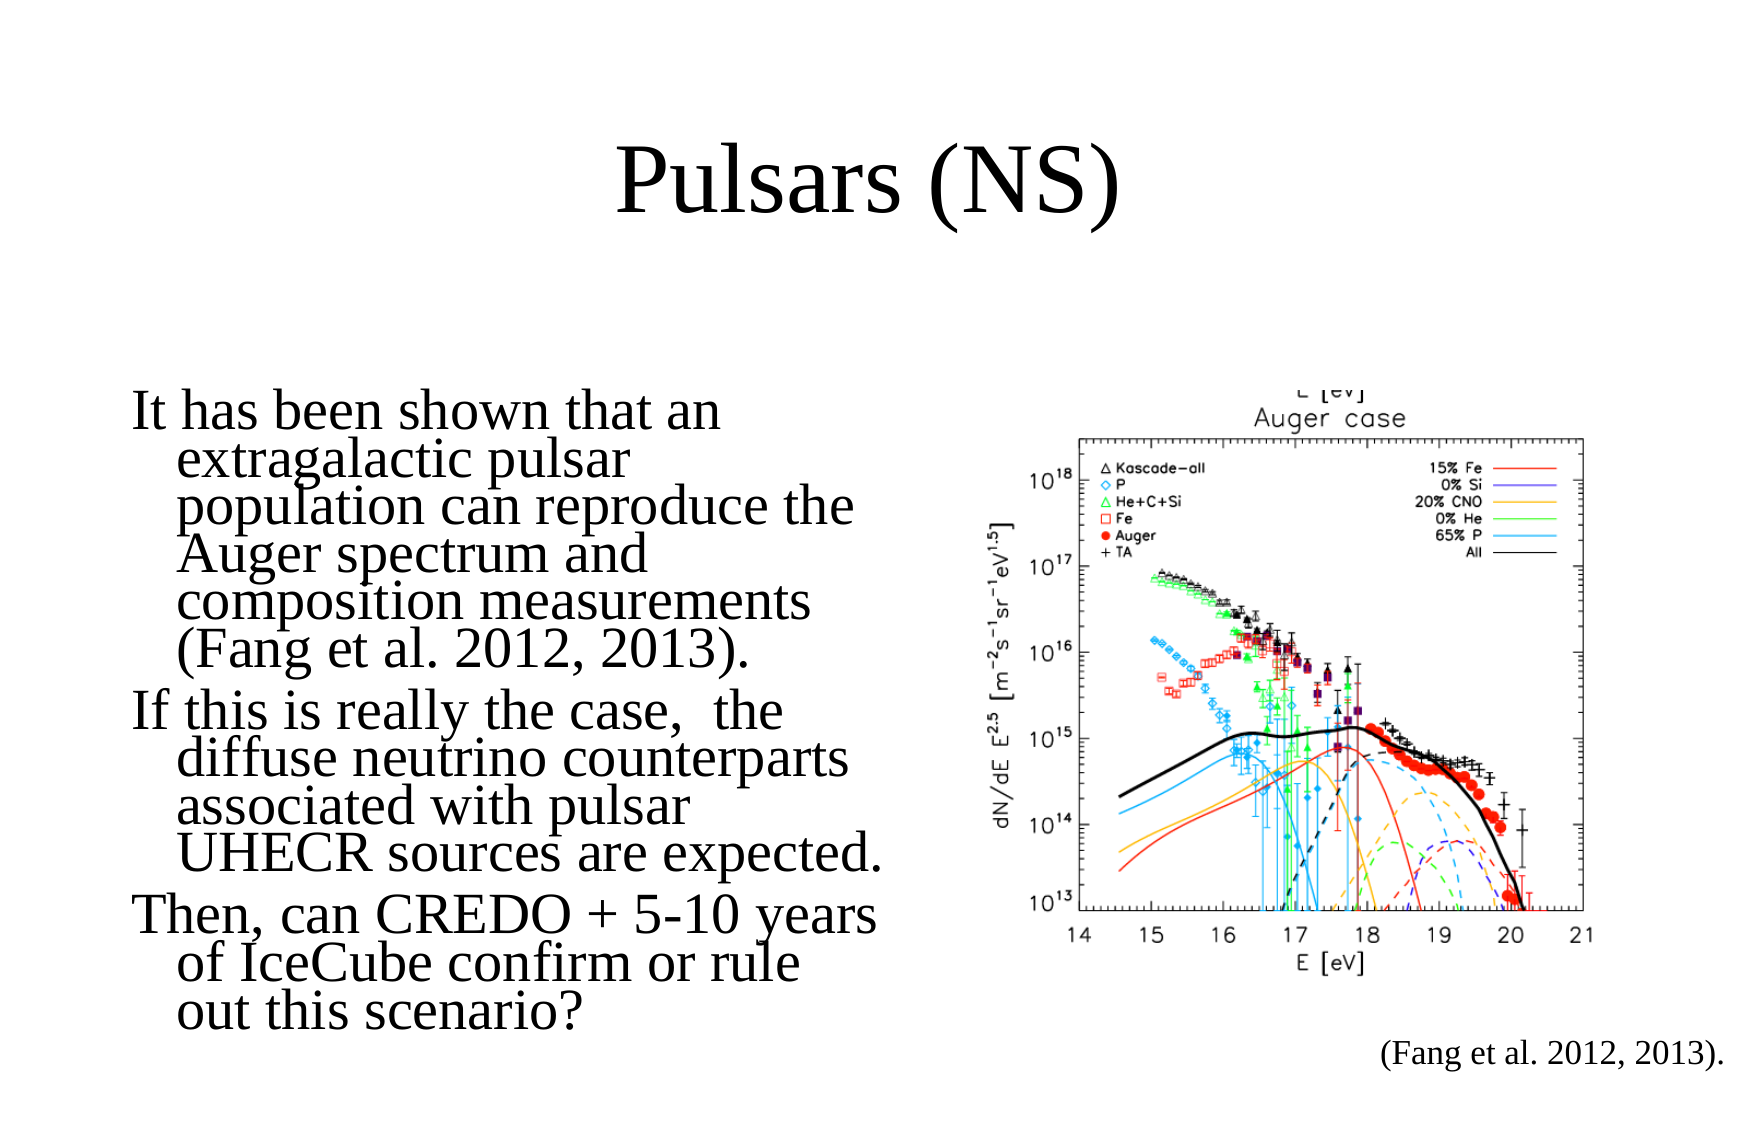

# Pulsars (NS)
It has been shown that an extragalactic pulsar population can reproduce the Auger spectrum and composition measurements (Fang et al. 2012, 2013).
If this is really the case, the diffuse neutrino counterparts associated with pulsar UHECR sources are expected.
Then, can CREDO + 5-10 years of IceCube confirm or rule out this scenario?
(Fang et al. 2012, 2013).